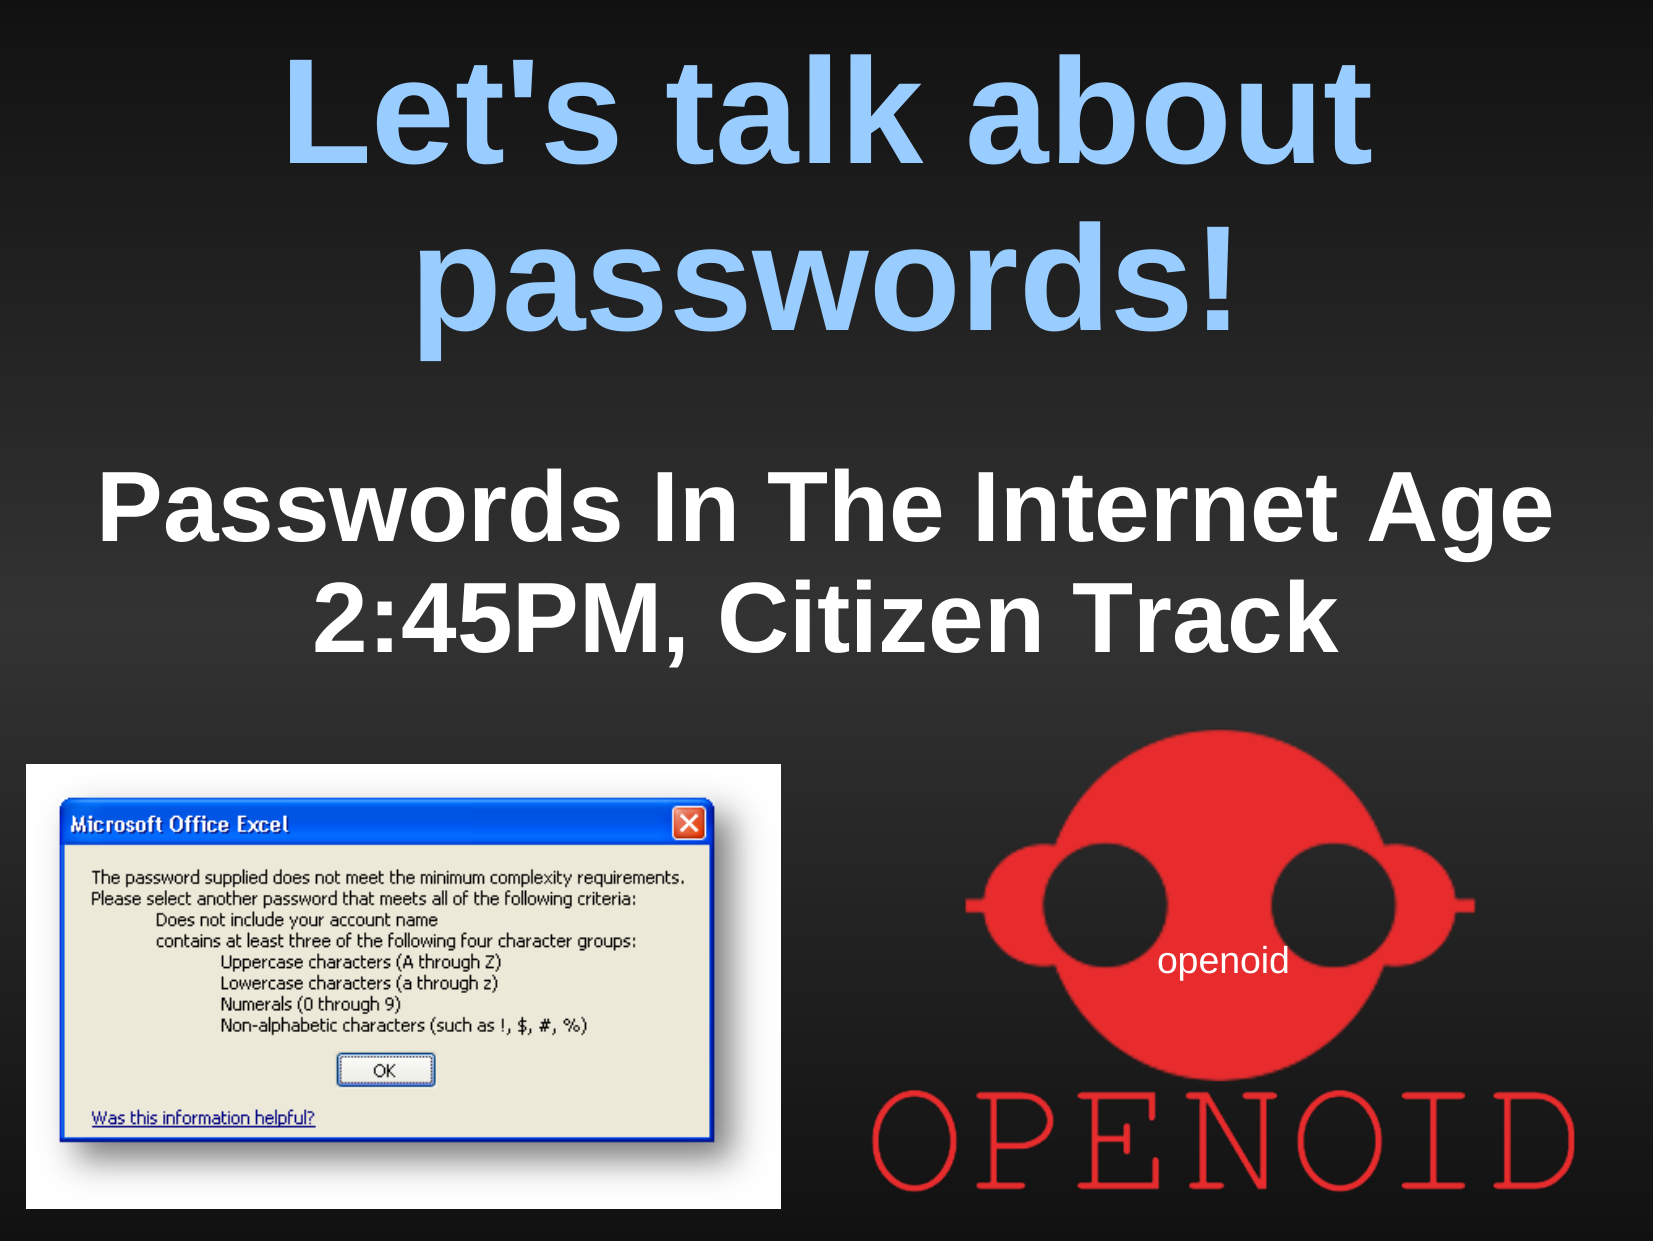

# Let's talk about passwords!
Passwords In The Internet Age
2:45PM, Citizen Track
openoid